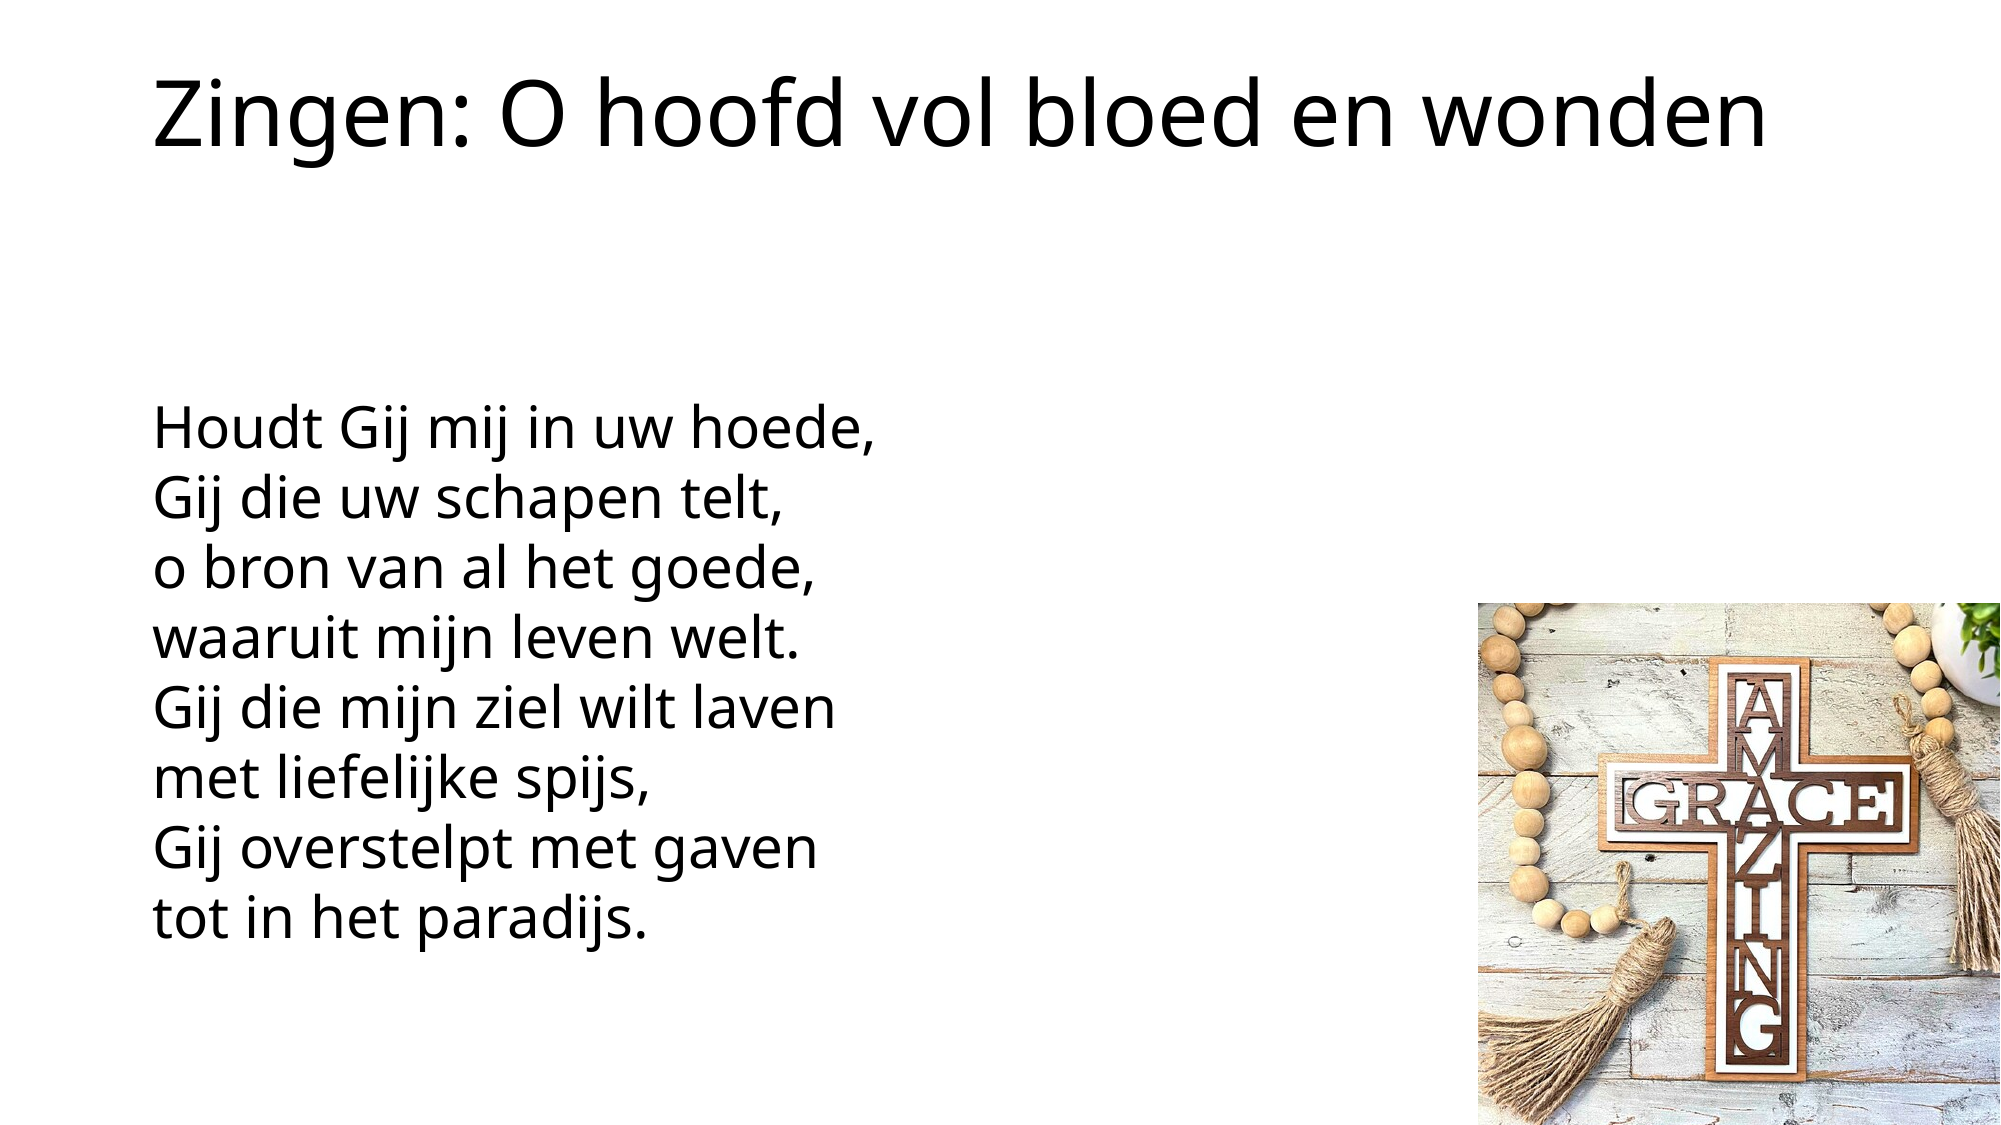

# Zingen: O hoofd vol bloed en wonden
Houdt Gij mij in uw hoede,
Gij die uw schapen telt,
o bron van al het goede,
waaruit mijn leven welt.
Gij die mijn ziel wilt laven
met liefelijke spijs,
Gij overstelpt met gaven
tot in het paradijs.